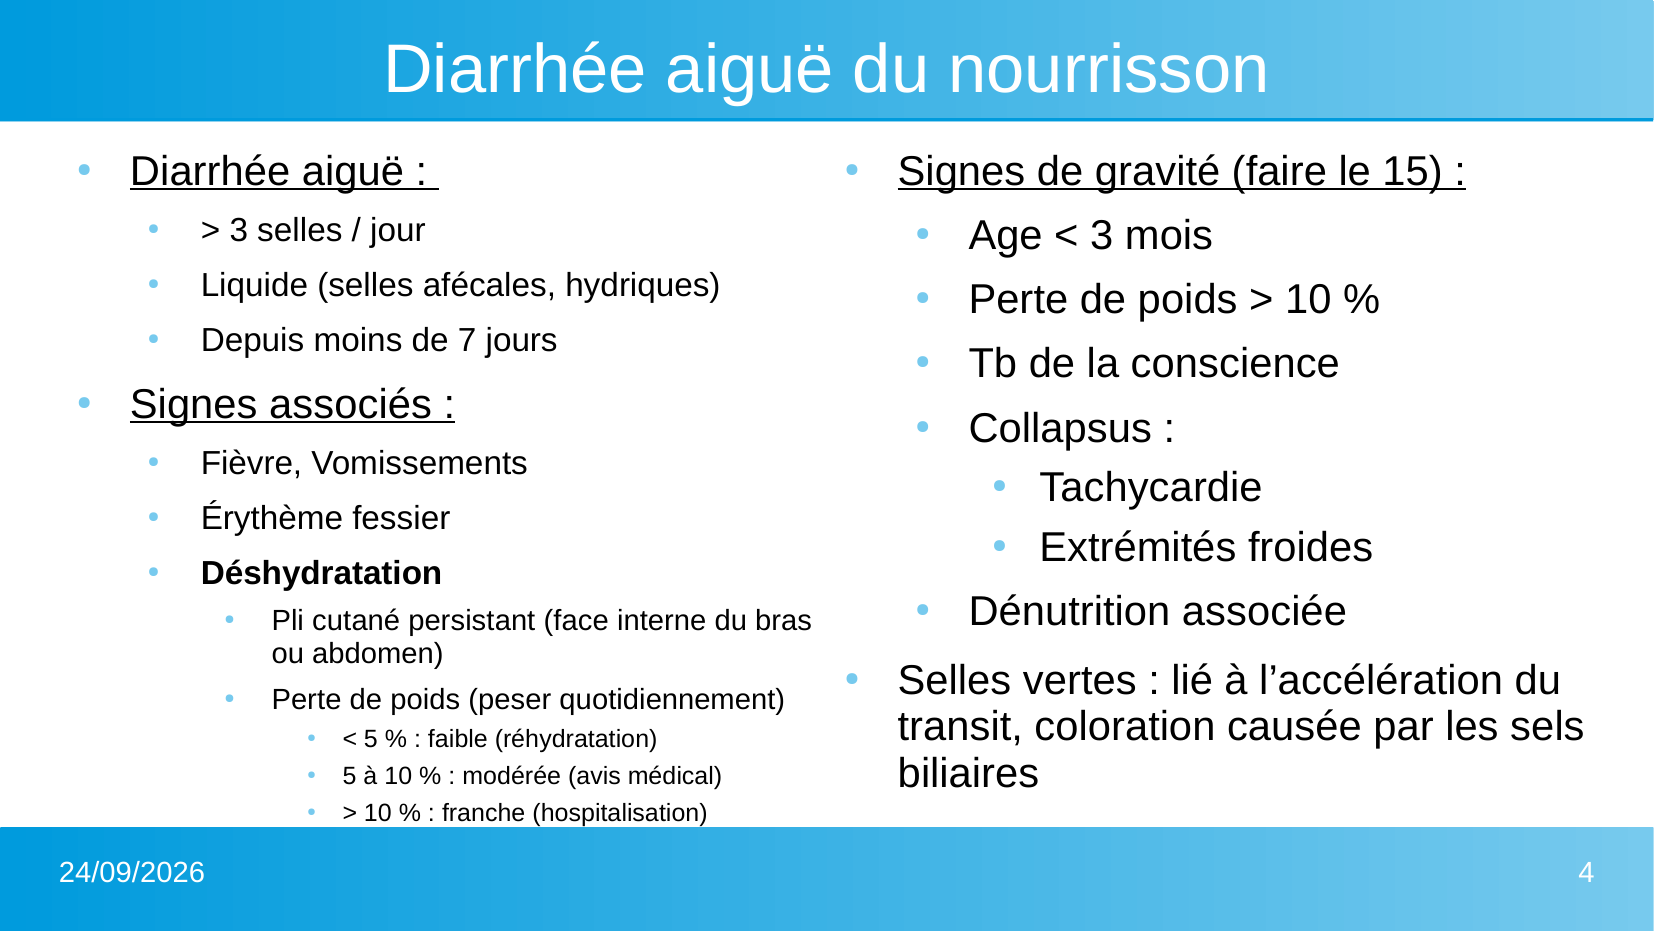

# Diarrhée aiguë du nourrisson
Diarrhée aiguë :
> 3 selles / jour
Liquide (selles afécales, hydriques)
Depuis moins de 7 jours
Signes associés :
Fièvre, Vomissements
Érythème fessier
Déshydratation
Pli cutané persistant (face interne du bras ou abdomen)
Perte de poids (peser quotidiennement)
< 5 % : faible (réhydratation)
5 à 10 % : modérée (avis médical)
> 10 % : franche (hospitalisation)
Signes de gravité (faire le 15) :
Age < 3 mois
Perte de poids > 10 %
Tb de la conscience
Collapsus :
Tachycardie
Extrémités froides
Dénutrition associée
Selles vertes : lié à l’accélération du transit, coloration causée par les sels biliaires
4